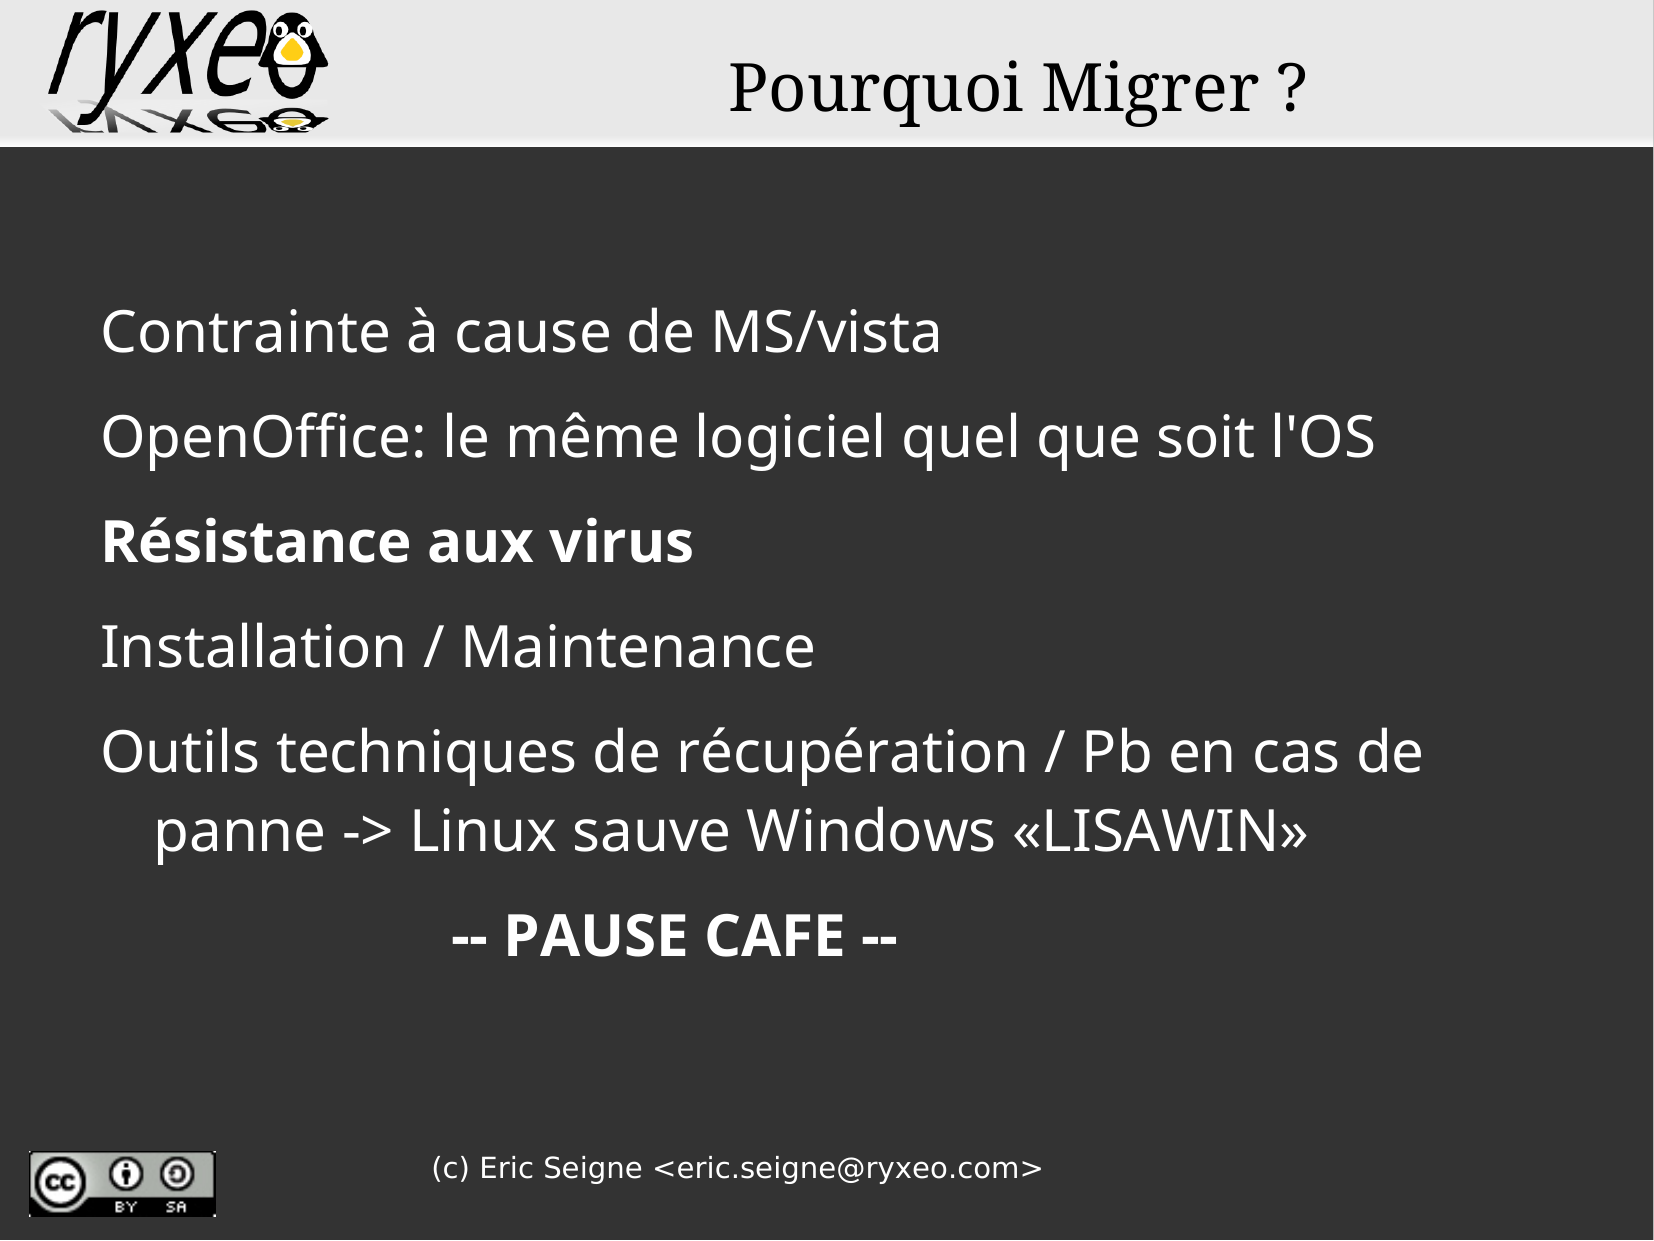

# Pourquoi Migrer ?
Contrainte à cause de MS/vista
OpenOffice: le même logiciel quel que soit l'OS
Résistance aux virus
Installation / Maintenance
Outils techniques de récupération / Pb en cas de panne -> Linux sauve Windows «LISAWIN»
 -- PAUSE CAFE --